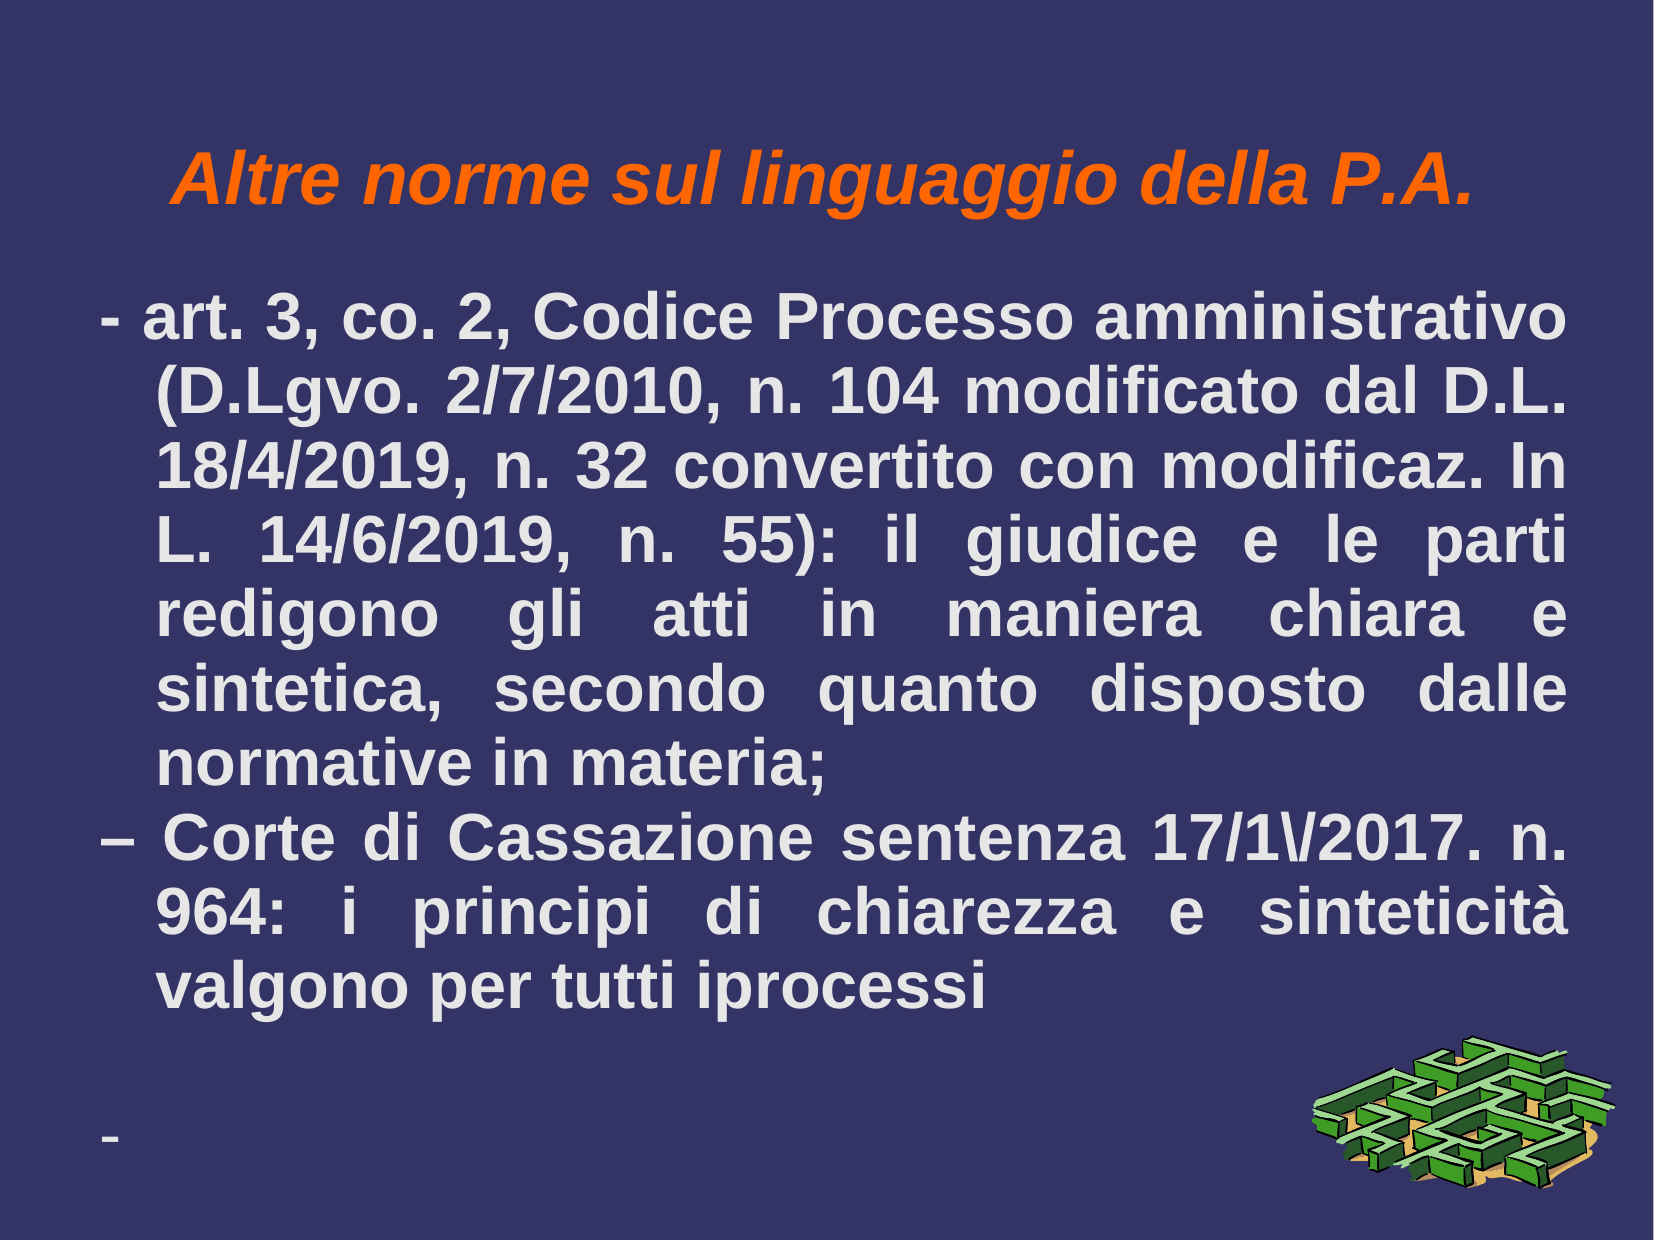

Altre norme sul linguaggio della P.A.
- art. 3, co. 2, Codice Processo amministrativo (D.Lgvo. 2/7/2010, n. 104 modificato dal D.L. 18/4/2019, n. 32 convertito con modificaz. In L. 14/6/2019, n. 55): il giudice e le parti redigono gli atti in maniera chiara e sintetica, secondo quanto disposto dalle normative in materia;
– Corte di Cassazione sentenza 17/1\/2017. n. 964: i principi di chiarezza e sinteticità valgono per tutti iprocessi
-